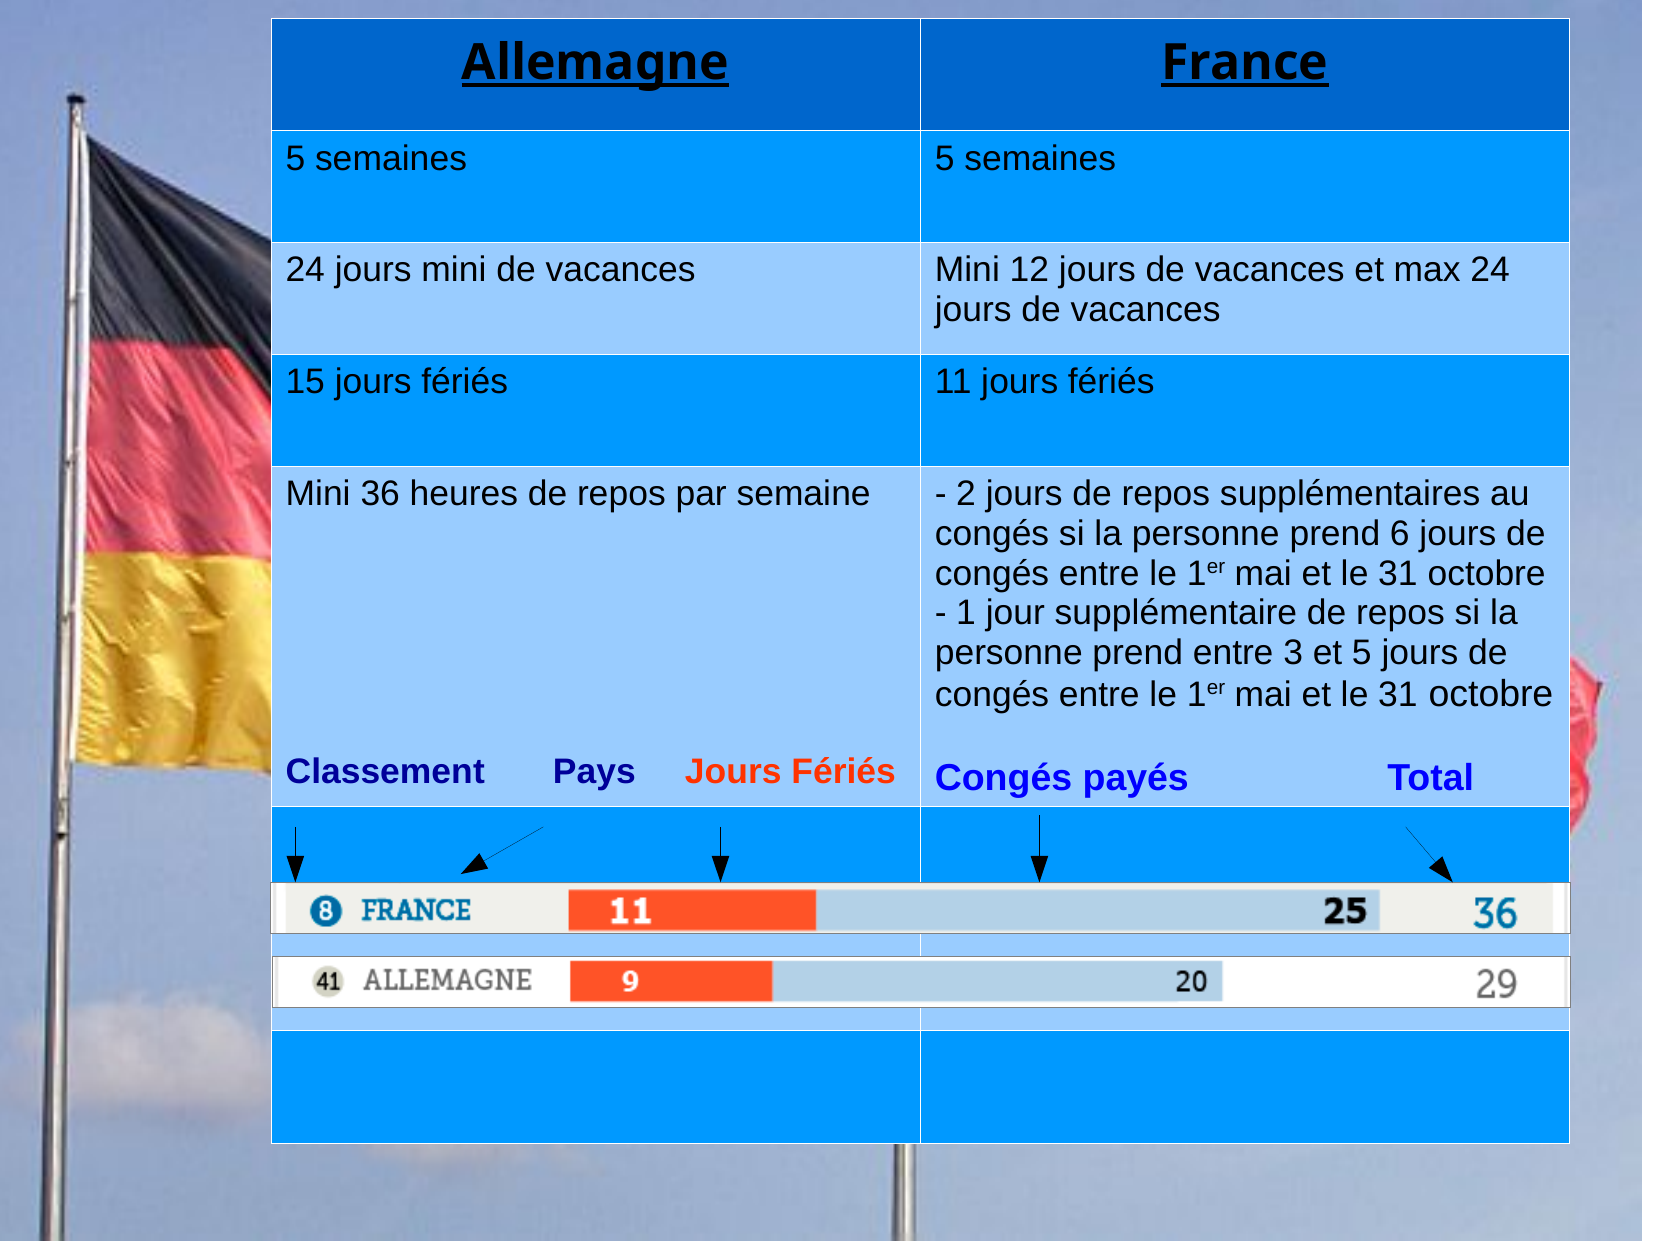

| Allemagne | France |
| --- | --- |
| 5 semaines | 5 semaines |
| 24 jours mini de vacances | Mini 12 jours de vacances et max 24 jours de vacances |
| 15 jours fériés | 11 jours fériés |
| Mini 36 heures de repos par semaine Classement Pays Jours Fériés | - 2 jours de repos supplémentaires au congés si la personne prend 6 jours de congés entre le 1er mai et le 31 octobre - 1 jour supplémentaire de repos si la personne prend entre 3 et 5 jours de congés entre le 1er mai et le 31 octobre Congés payés Total |
| | |
| | |
| | |